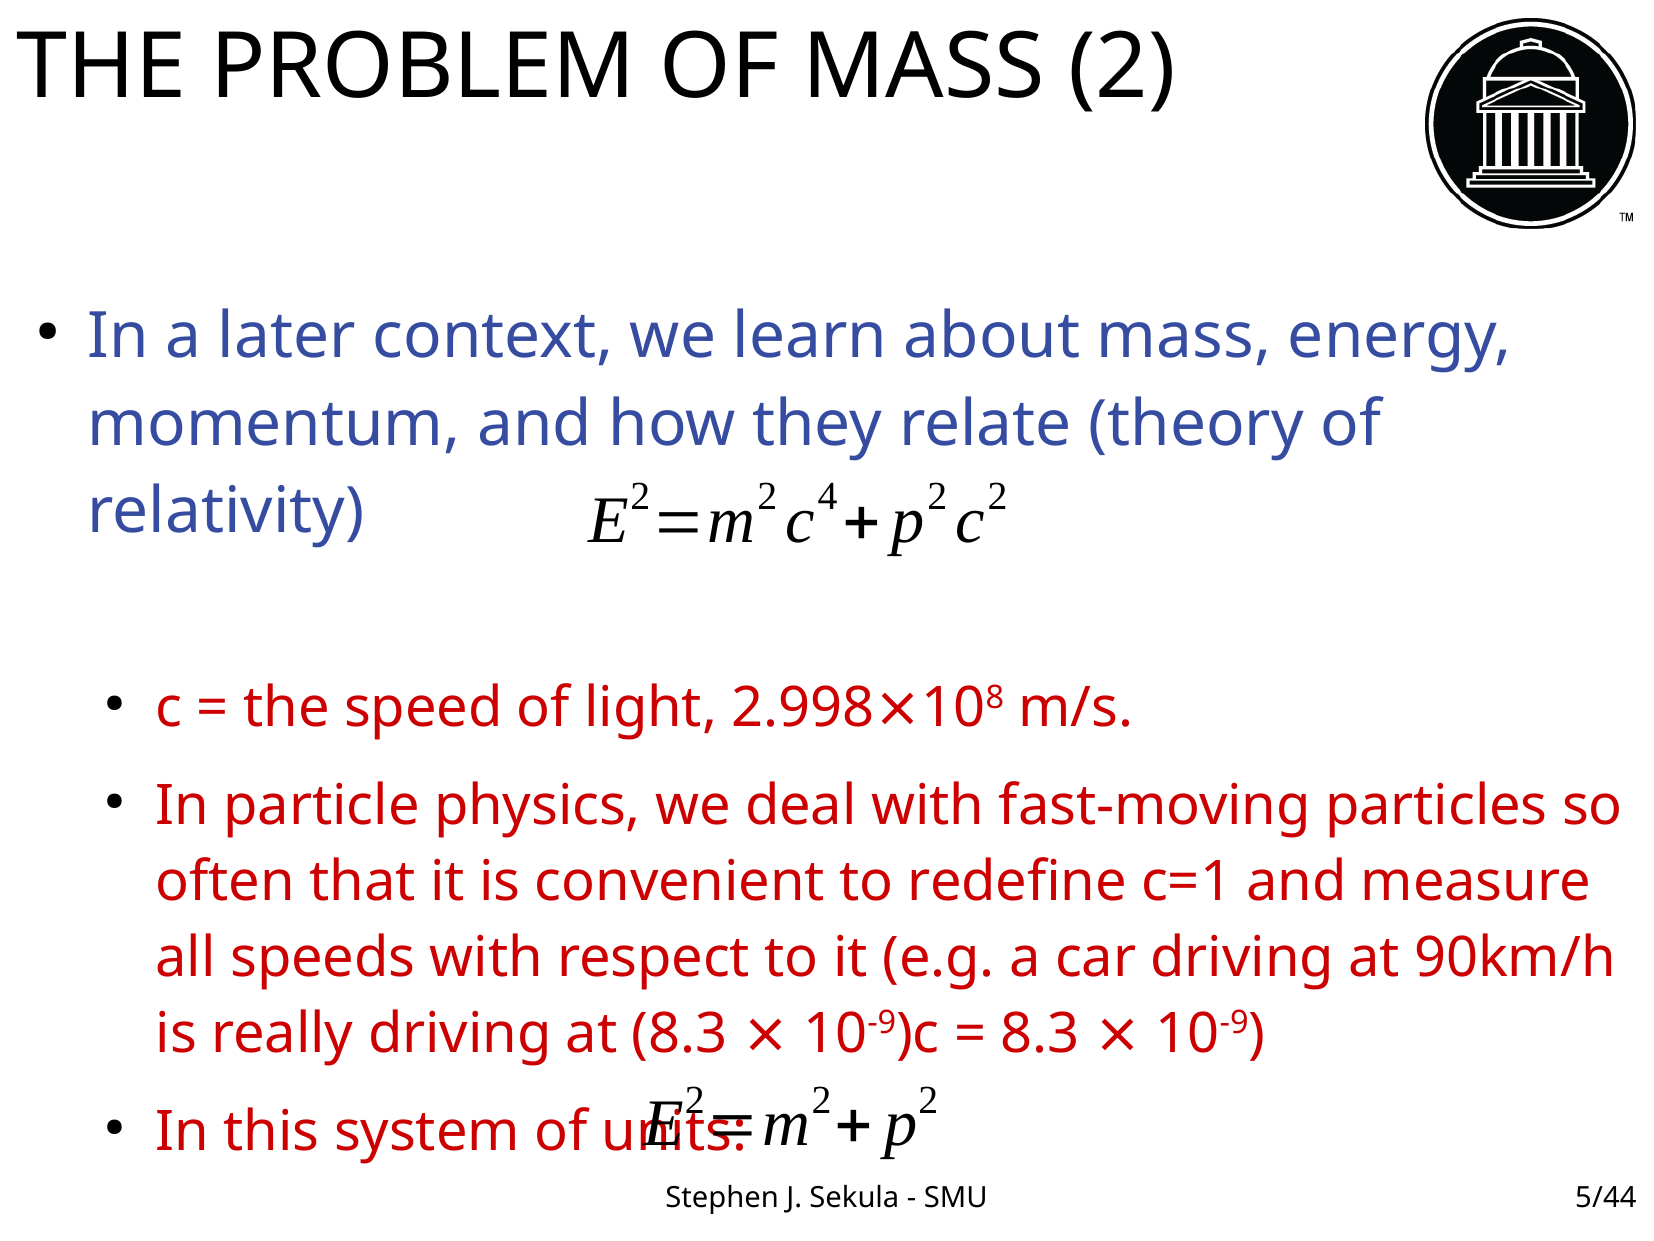

# THE PROBLEM OF MASS (2)
In a later context, we learn about mass, energy, momentum, and how they relate (theory of relativity)
c = the speed of light, 2.998⨯108 m/s.
In particle physics, we deal with fast-moving particles so often that it is convenient to redefine c=1 and measure all speeds with respect to it (e.g. a car driving at 90km/h is really driving at (8.3 ⨯ 10-9)c = 8.3 ⨯ 10-9)
In this system of units:
5
Stephen J. Sekula - SMU